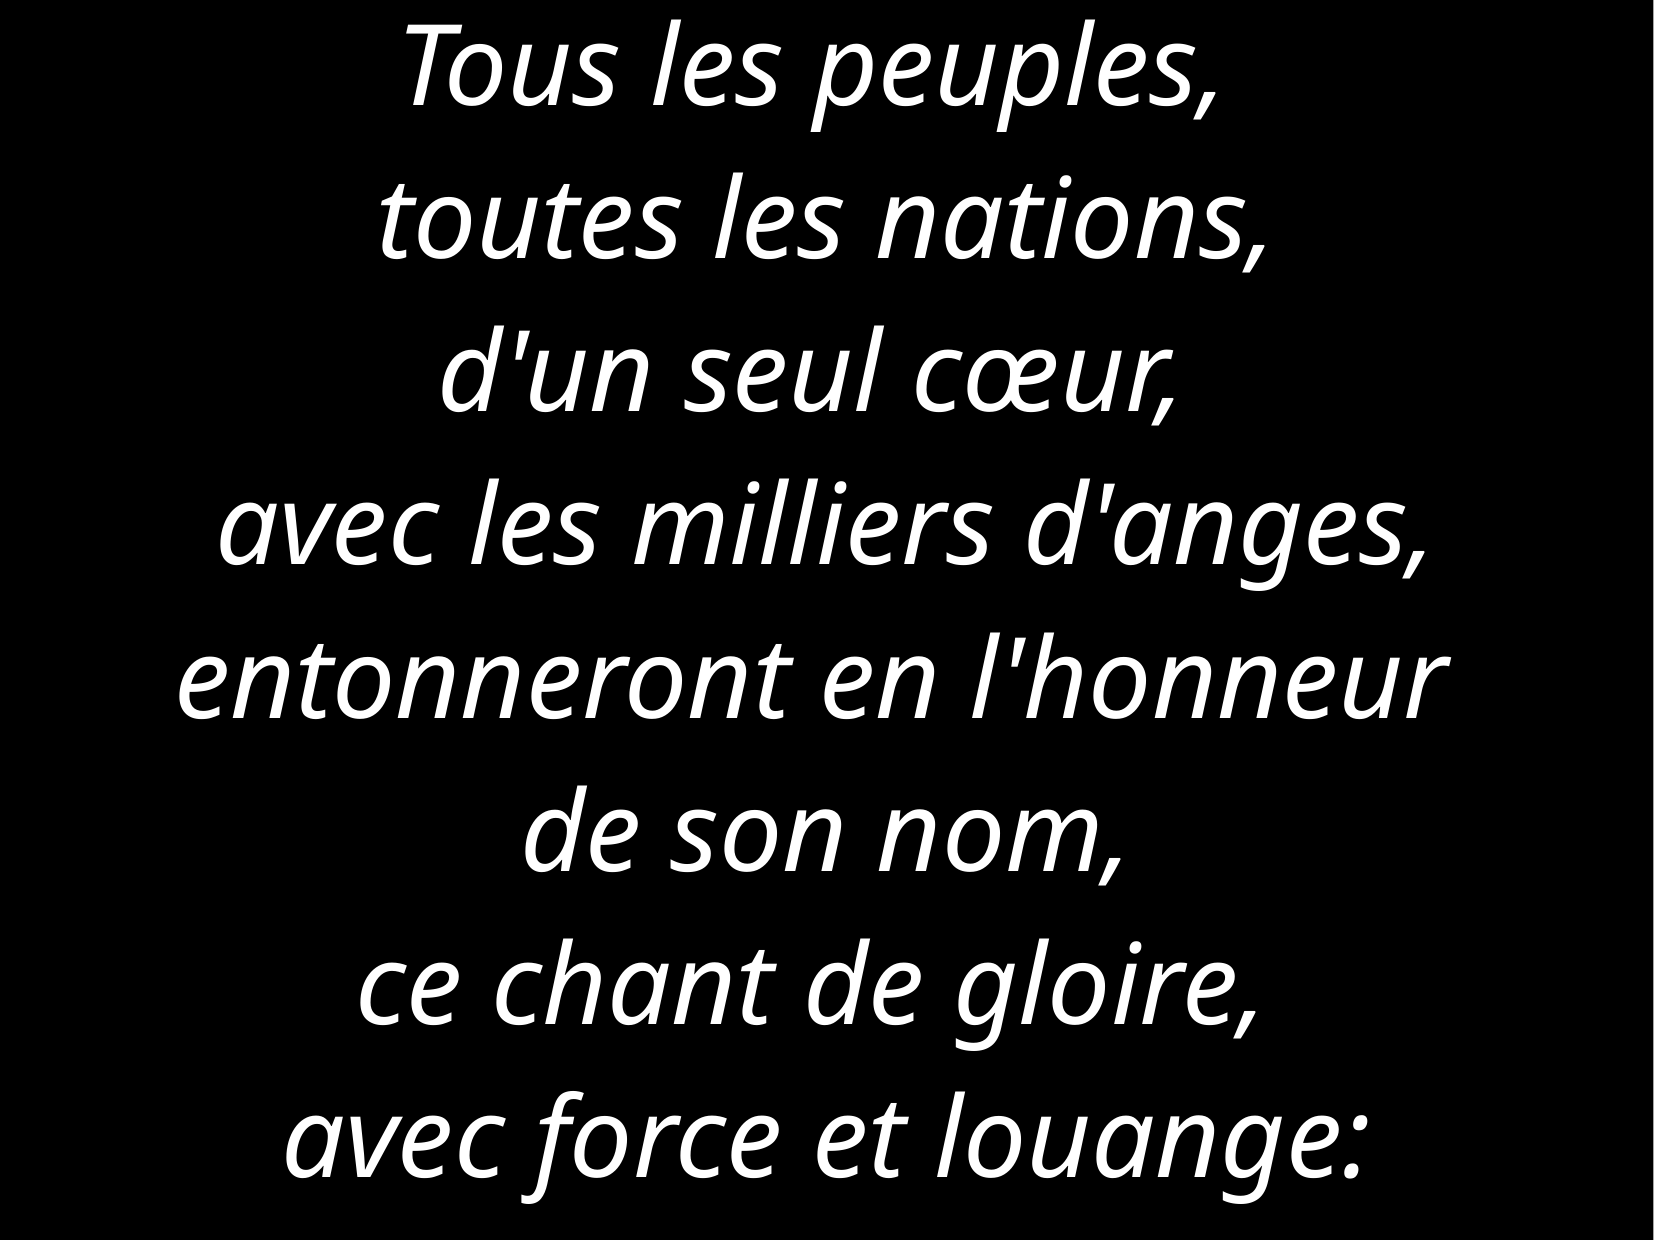

# Tous les peuples,
toutes les nations,
d'un seul cœur,
avec les milliers d'anges,
entonneront en l'honneur
de son nom,
ce chant de gloire,
avec force et louange: